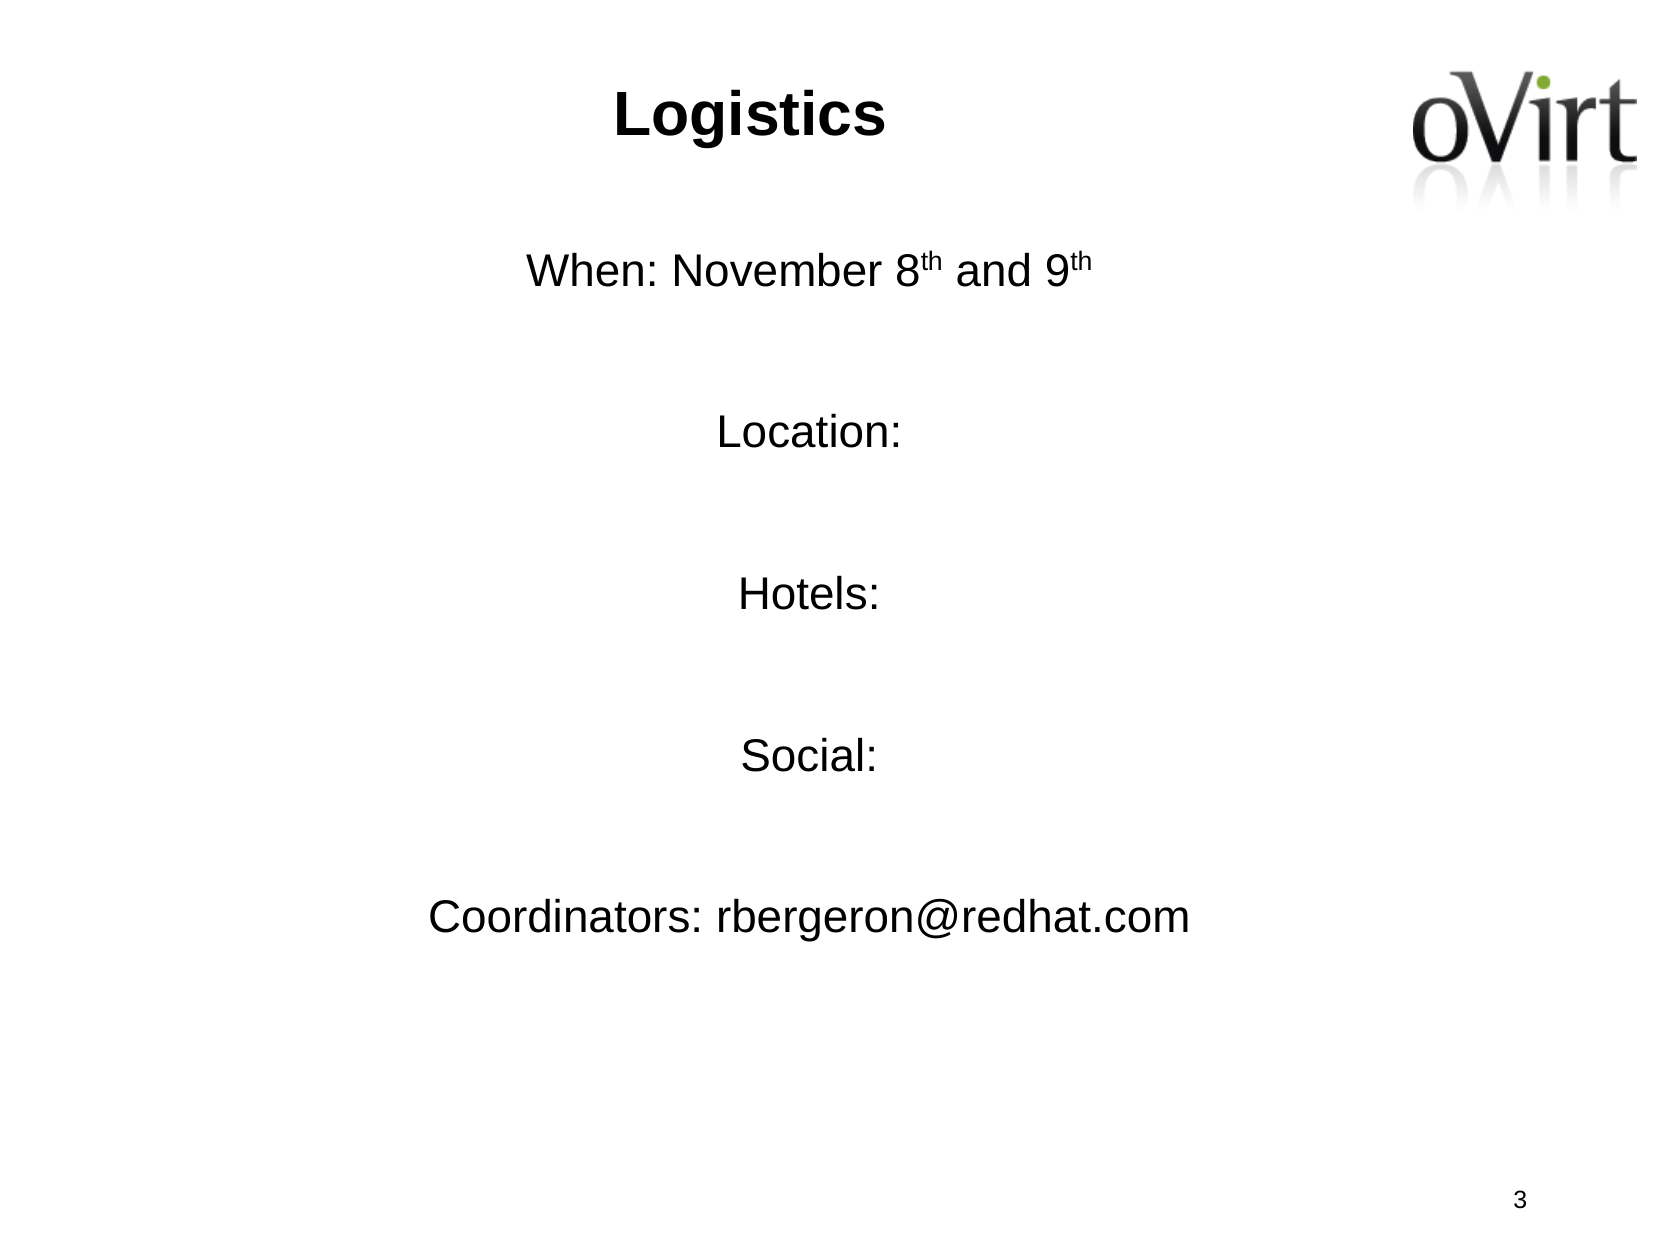

# Logistics
When: November 8th and 9th
Location:
Hotels:
Social:
Coordinators: rbergeron@redhat.com